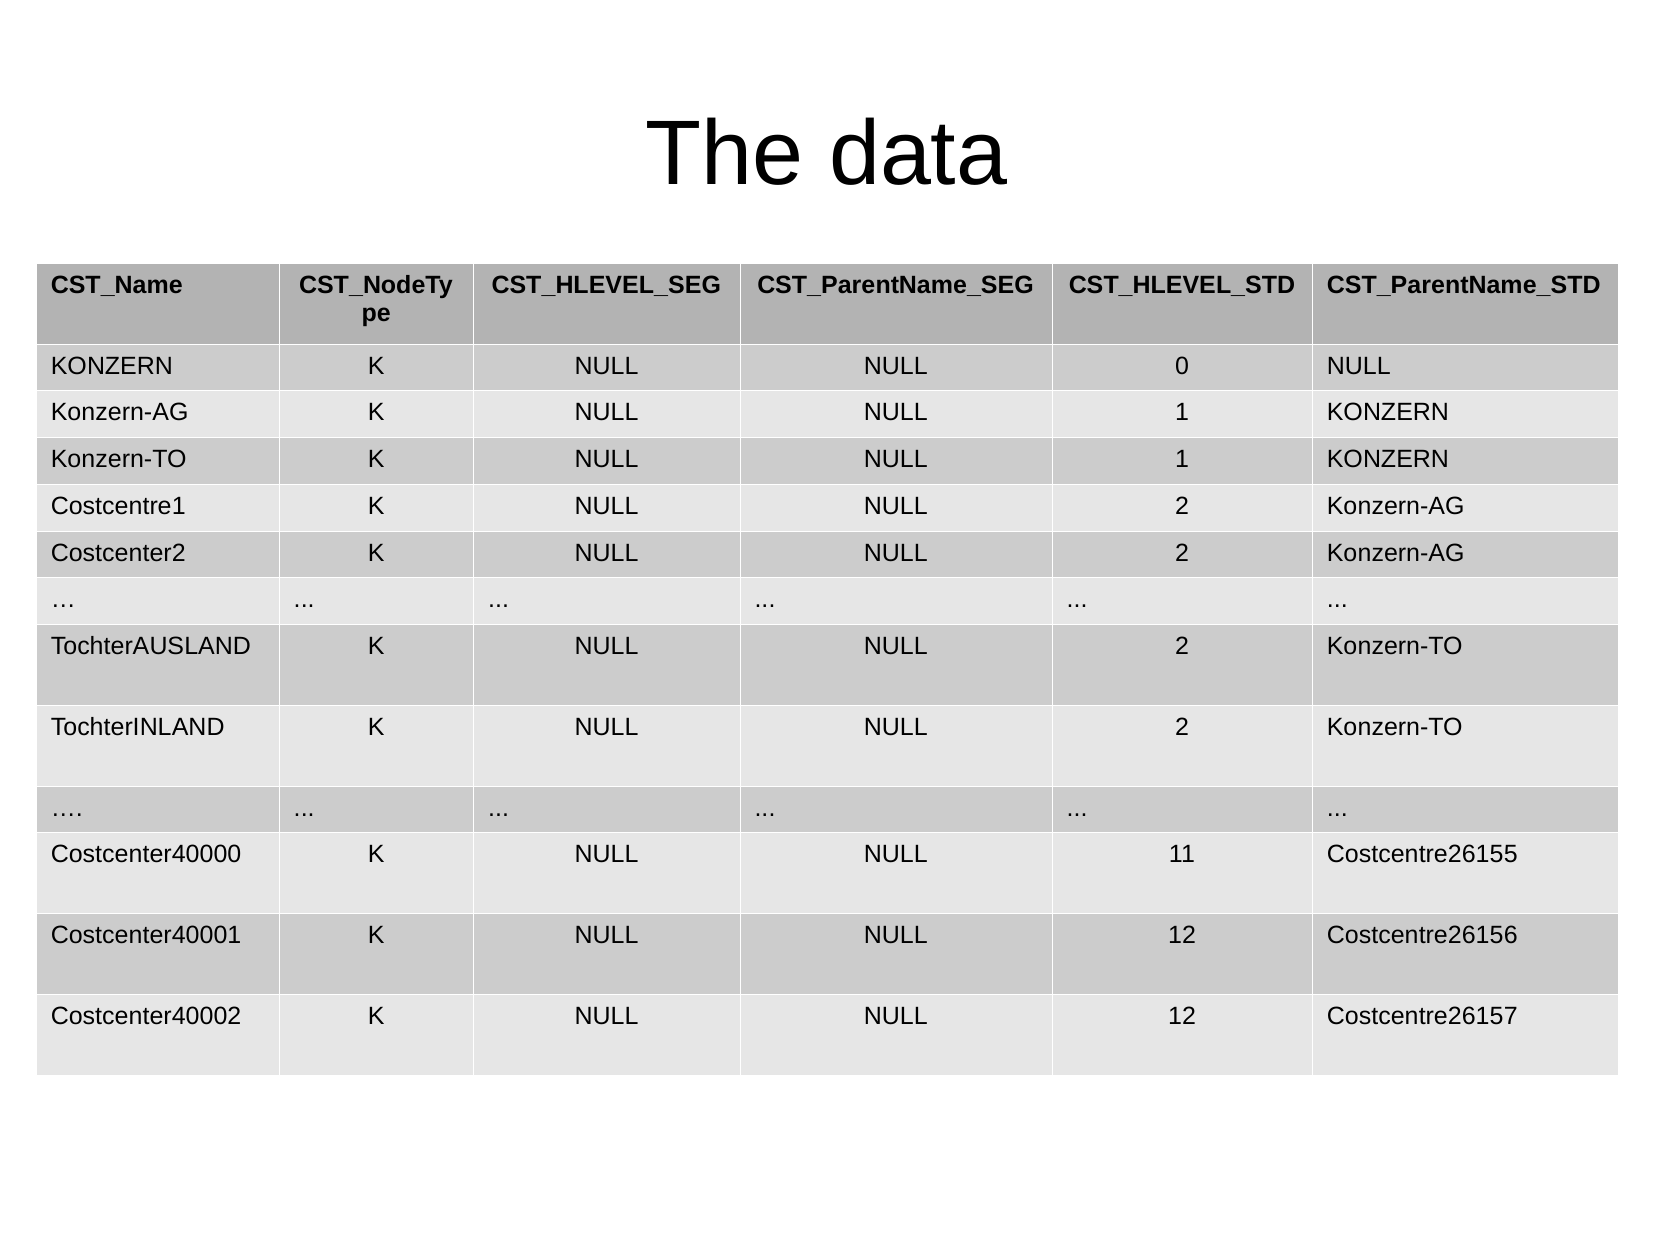

# The data
| CST\_Name | CST\_NodeType | CST\_HLEVEL\_SEG | CST\_ParentName\_SEG | CST\_HLEVEL\_STD | CST\_ParentName\_STD |
| --- | --- | --- | --- | --- | --- |
| KONZERN | K | NULL | NULL | 0 | NULL |
| Konzern-AG | K | NULL | NULL | 1 | KONZERN |
| Konzern-TO | K | NULL | NULL | 1 | KONZERN |
| Costcentre1 | K | NULL | NULL | 2 | Konzern-AG |
| Costcenter2 | K | NULL | NULL | 2 | Konzern-AG |
| … | ... | ... | ... | ... | ... |
| TochterAUSLAND | K | NULL | NULL | 2 | Konzern-TO |
| TochterINLAND | K | NULL | NULL | 2 | Konzern-TO |
| …. | ... | ... | ... | ... | ... |
| Costcenter40000 | K | NULL | NULL | 11 | Costcentre26155 |
| Costcenter40001 | K | NULL | NULL | 12 | Costcentre26156 |
| Costcenter40002 | K | NULL | NULL | 12 | Costcentre26157 |